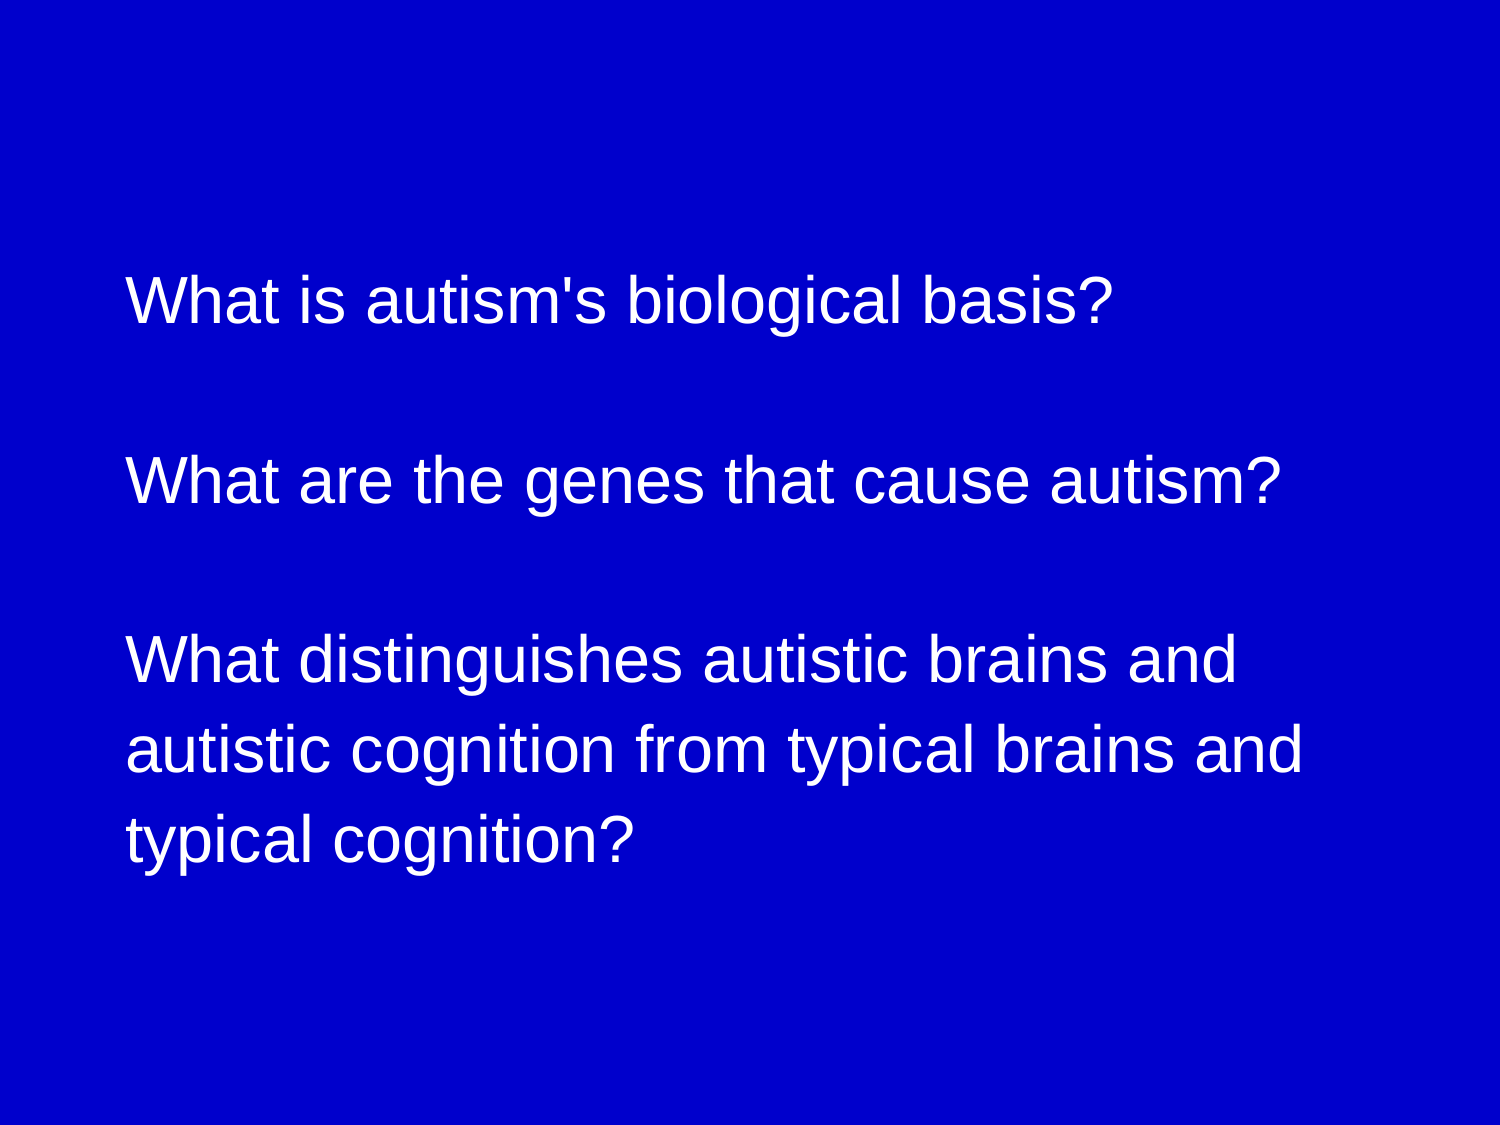

# What is autism's biological basis? What are the genes that cause autism? What distinguishes autistic brains and autistic cognition from typical brains and typical cognition?